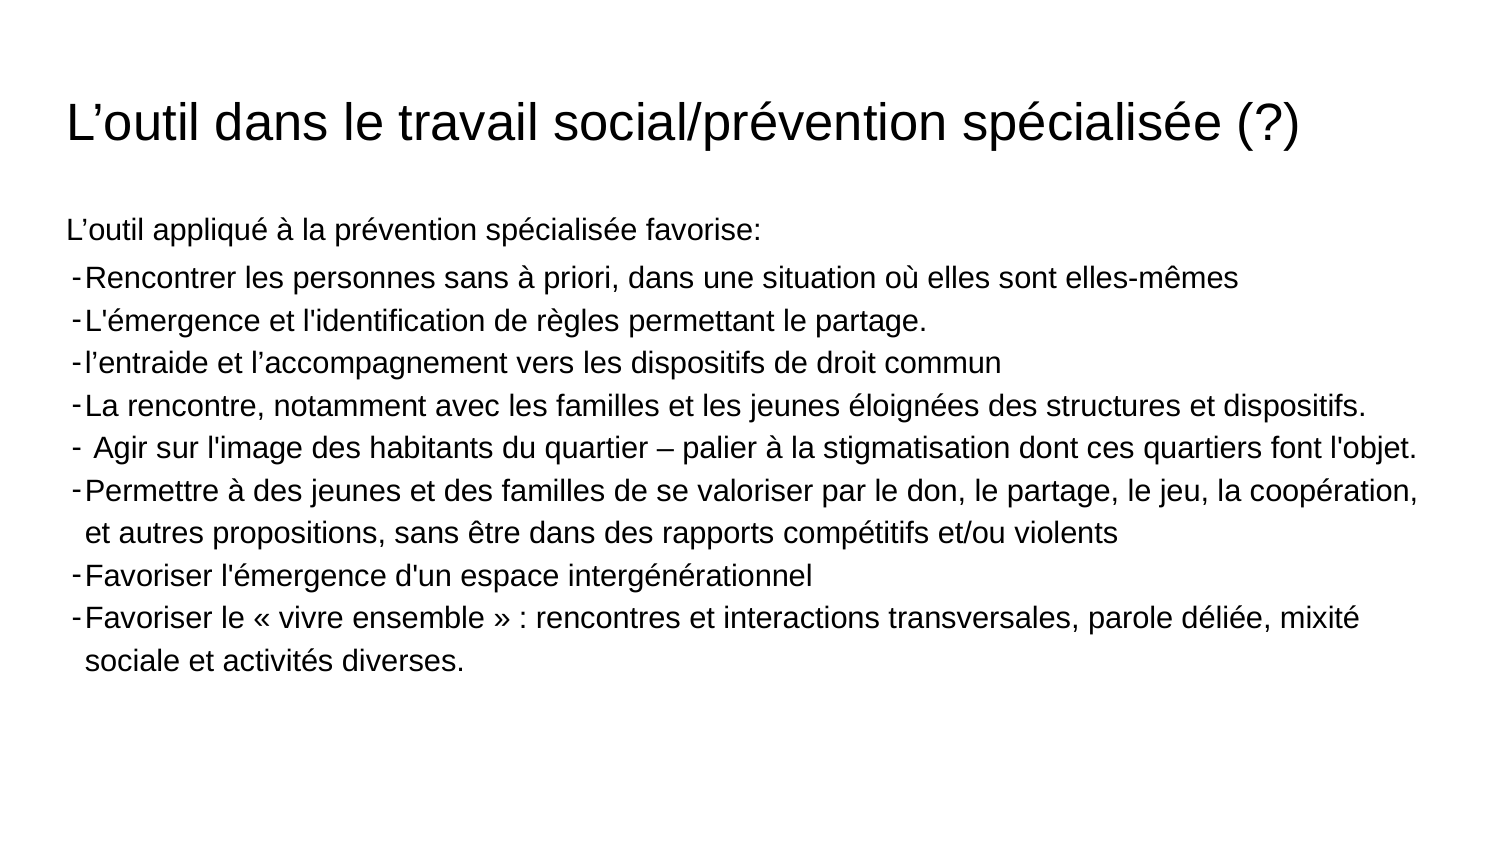

# L’outil dans le travail social/prévention spécialisée (?)
L’outil appliqué à la prévention spécialisée favorise:
Rencontrer les personnes sans à priori, dans une situation où elles sont elles-mêmes
L'émergence et l'identification de règles permettant le partage.
l’entraide et l’accompagnement vers les dispositifs de droit commun
La rencontre, notamment avec les familles et les jeunes éloignées des structures et dispositifs.
 Agir sur l'image des habitants du quartier – palier à la stigmatisation dont ces quartiers font l'objet.
Permettre à des jeunes et des familles de se valoriser par le don, le partage, le jeu, la coopération, et autres propositions, sans être dans des rapports compétitifs et/ou violents
Favoriser l'émergence d'un espace intergénérationnel
Favoriser le « vivre ensemble » : rencontres et interactions transversales, parole déliée, mixité sociale et activités diverses.